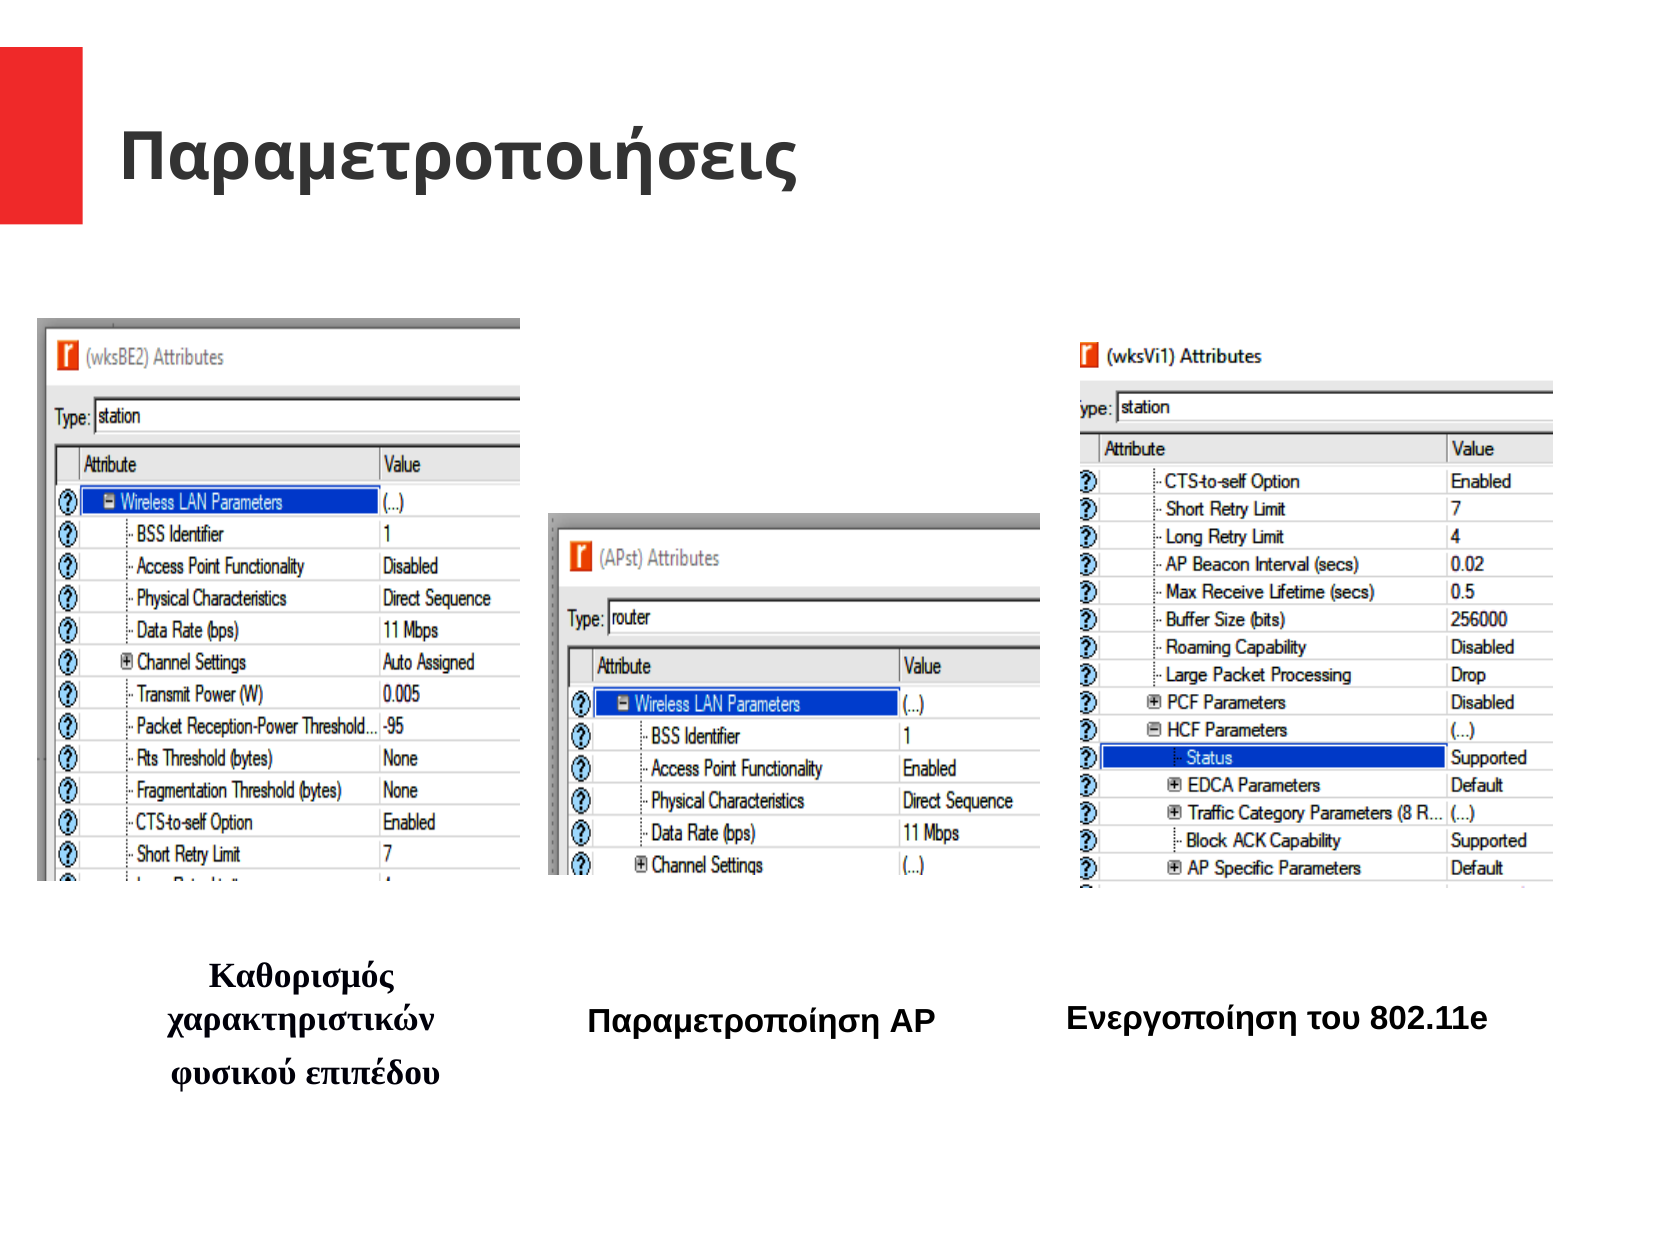

Παραμετροποιήσεις
Καθορισμός χαρακτηριστικών
 φυσικού επιπέδου
Παραμετροποίηση AP
Ενεργοποίηση του 802.11e